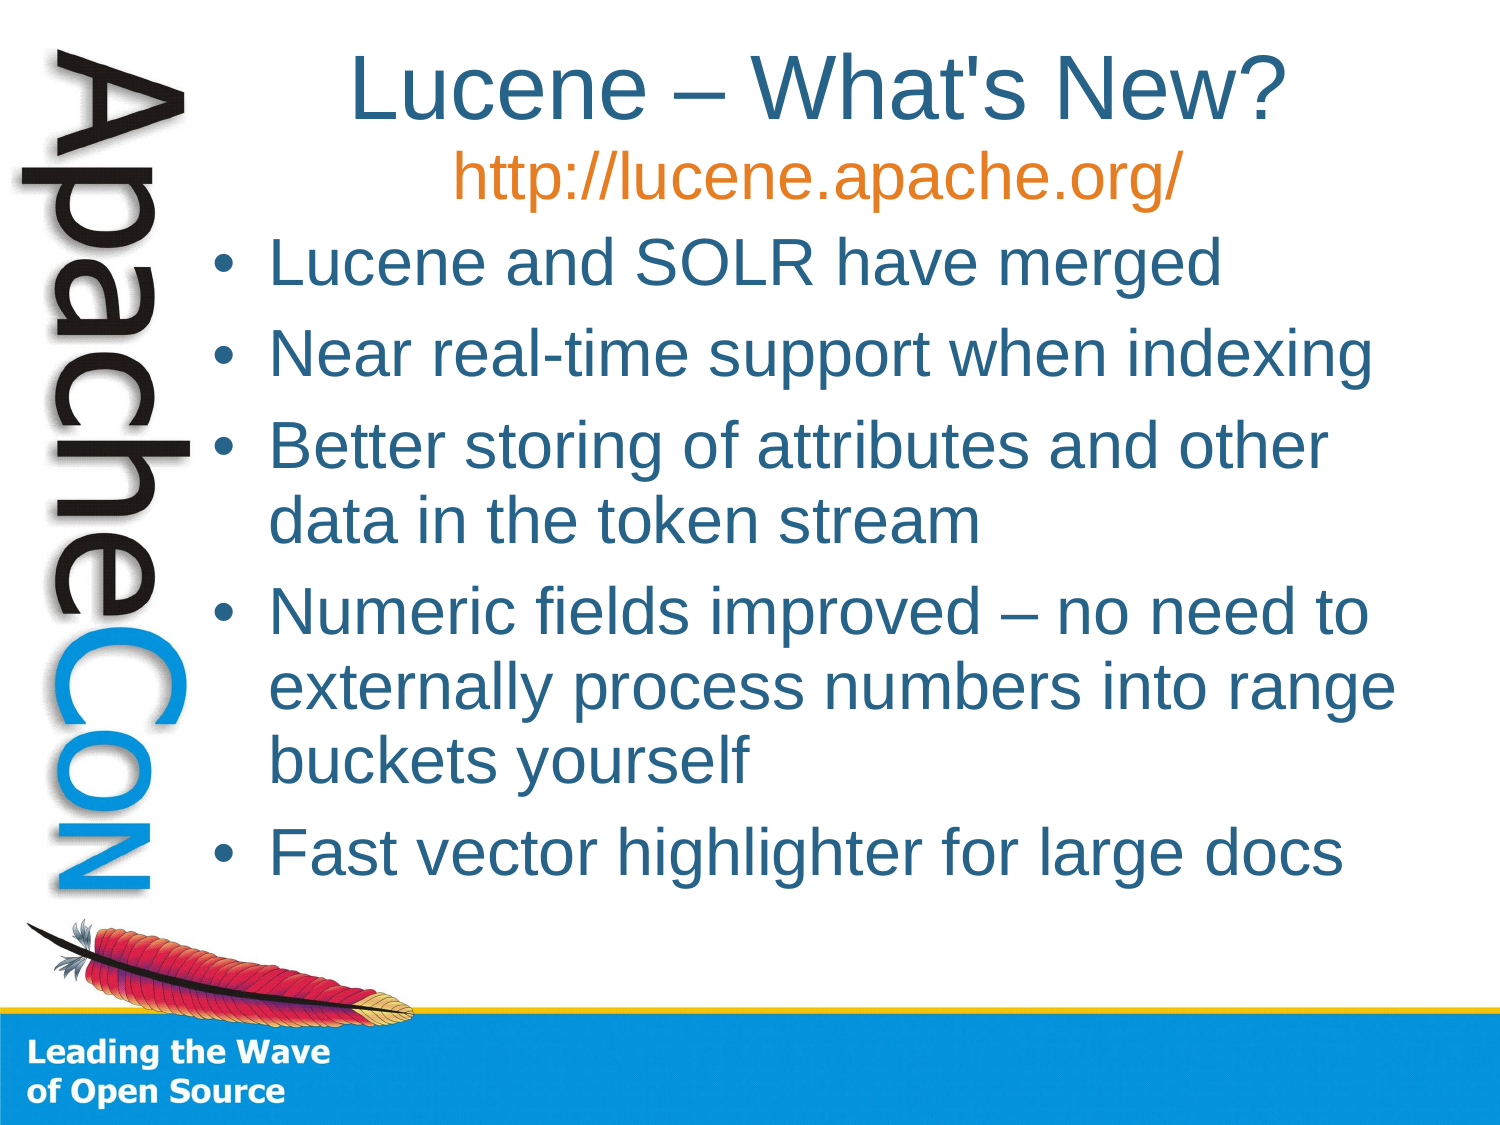

# Lucene – What's New? http://lucene.apache.org/
Lucene and SOLR have merged
Near real-time support when indexing
Better storing of attributes and other data in the token stream
Numeric fields improved – no need to externally process numbers into range buckets yourself
Fast vector highlighter for large docs